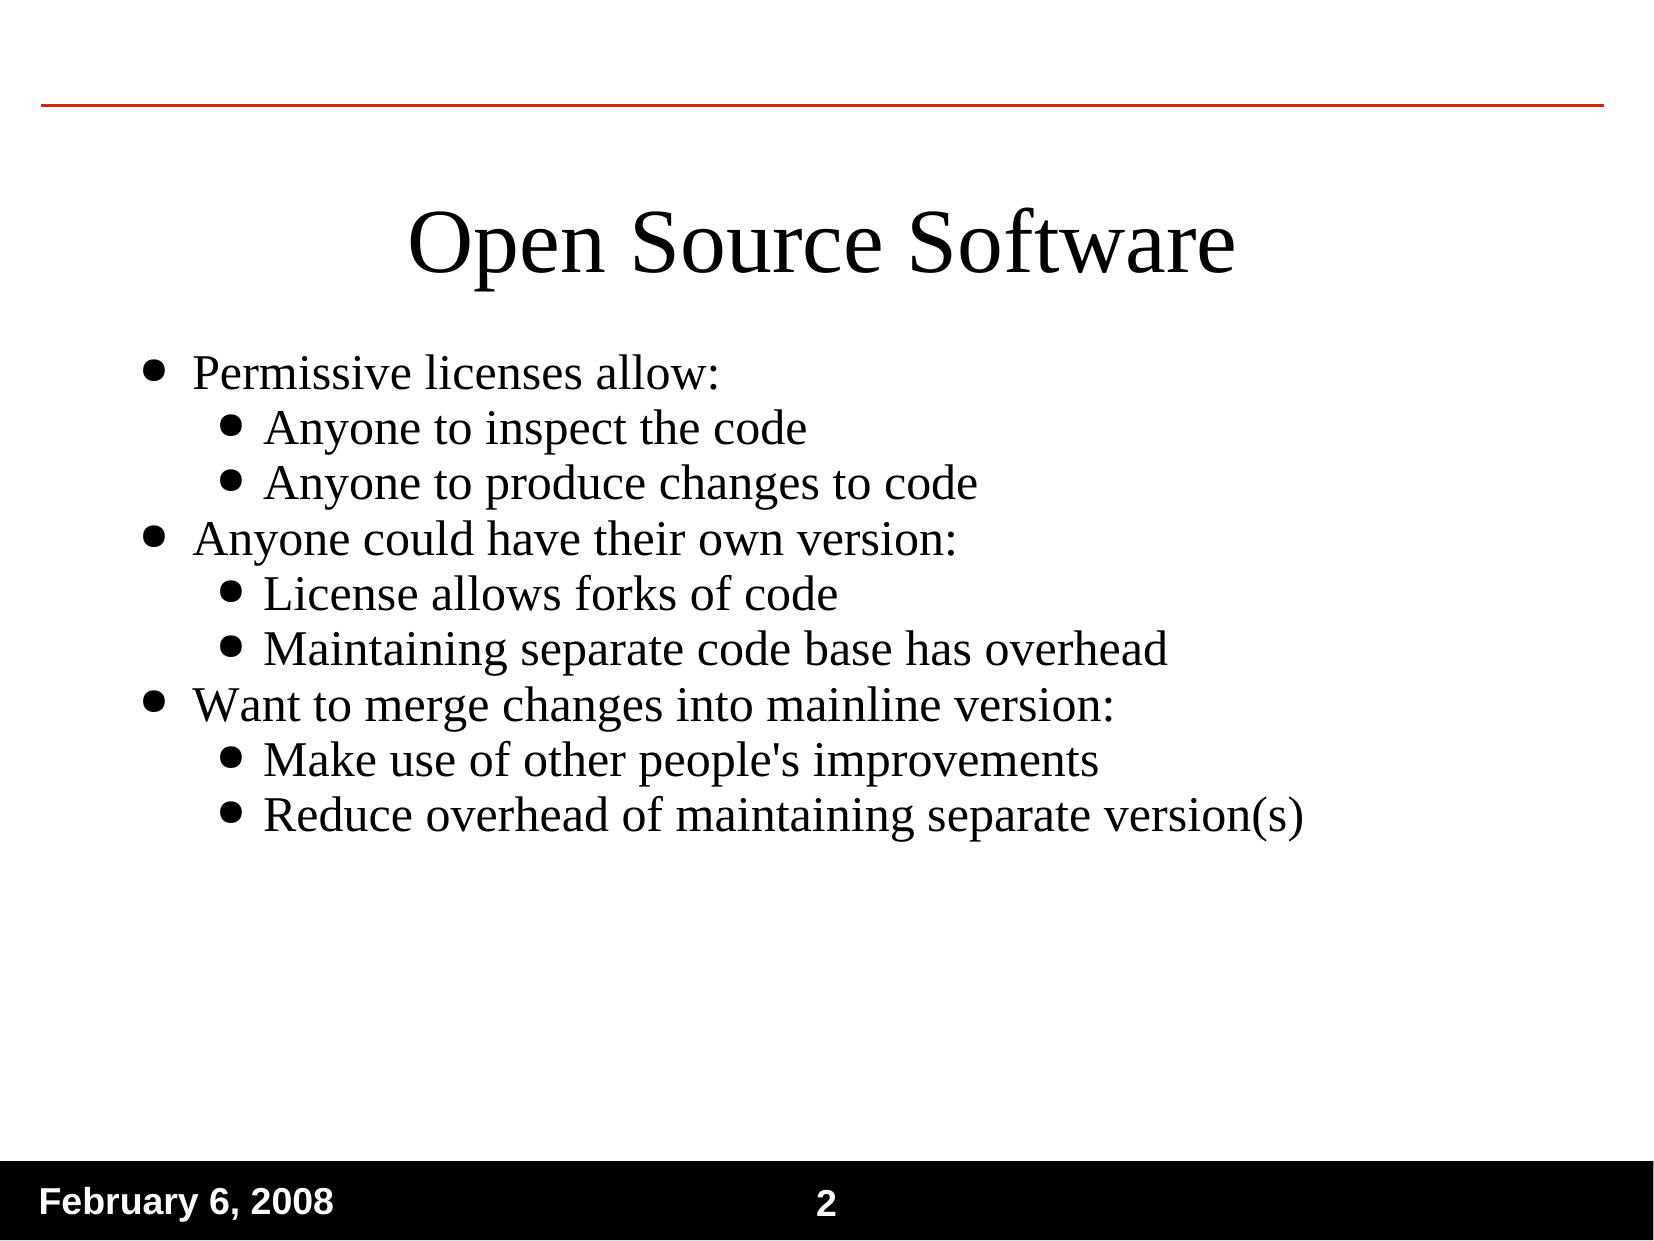

# Open Source Software
Permissive licenses allow:
Anyone to inspect the code
Anyone to produce changes to code
Anyone could have their own version:
License allows forks of code
Maintaining separate code base has overhead
Want to merge changes into mainline version:
Make use of other people's improvements
Reduce overhead of maintaining separate version(s)